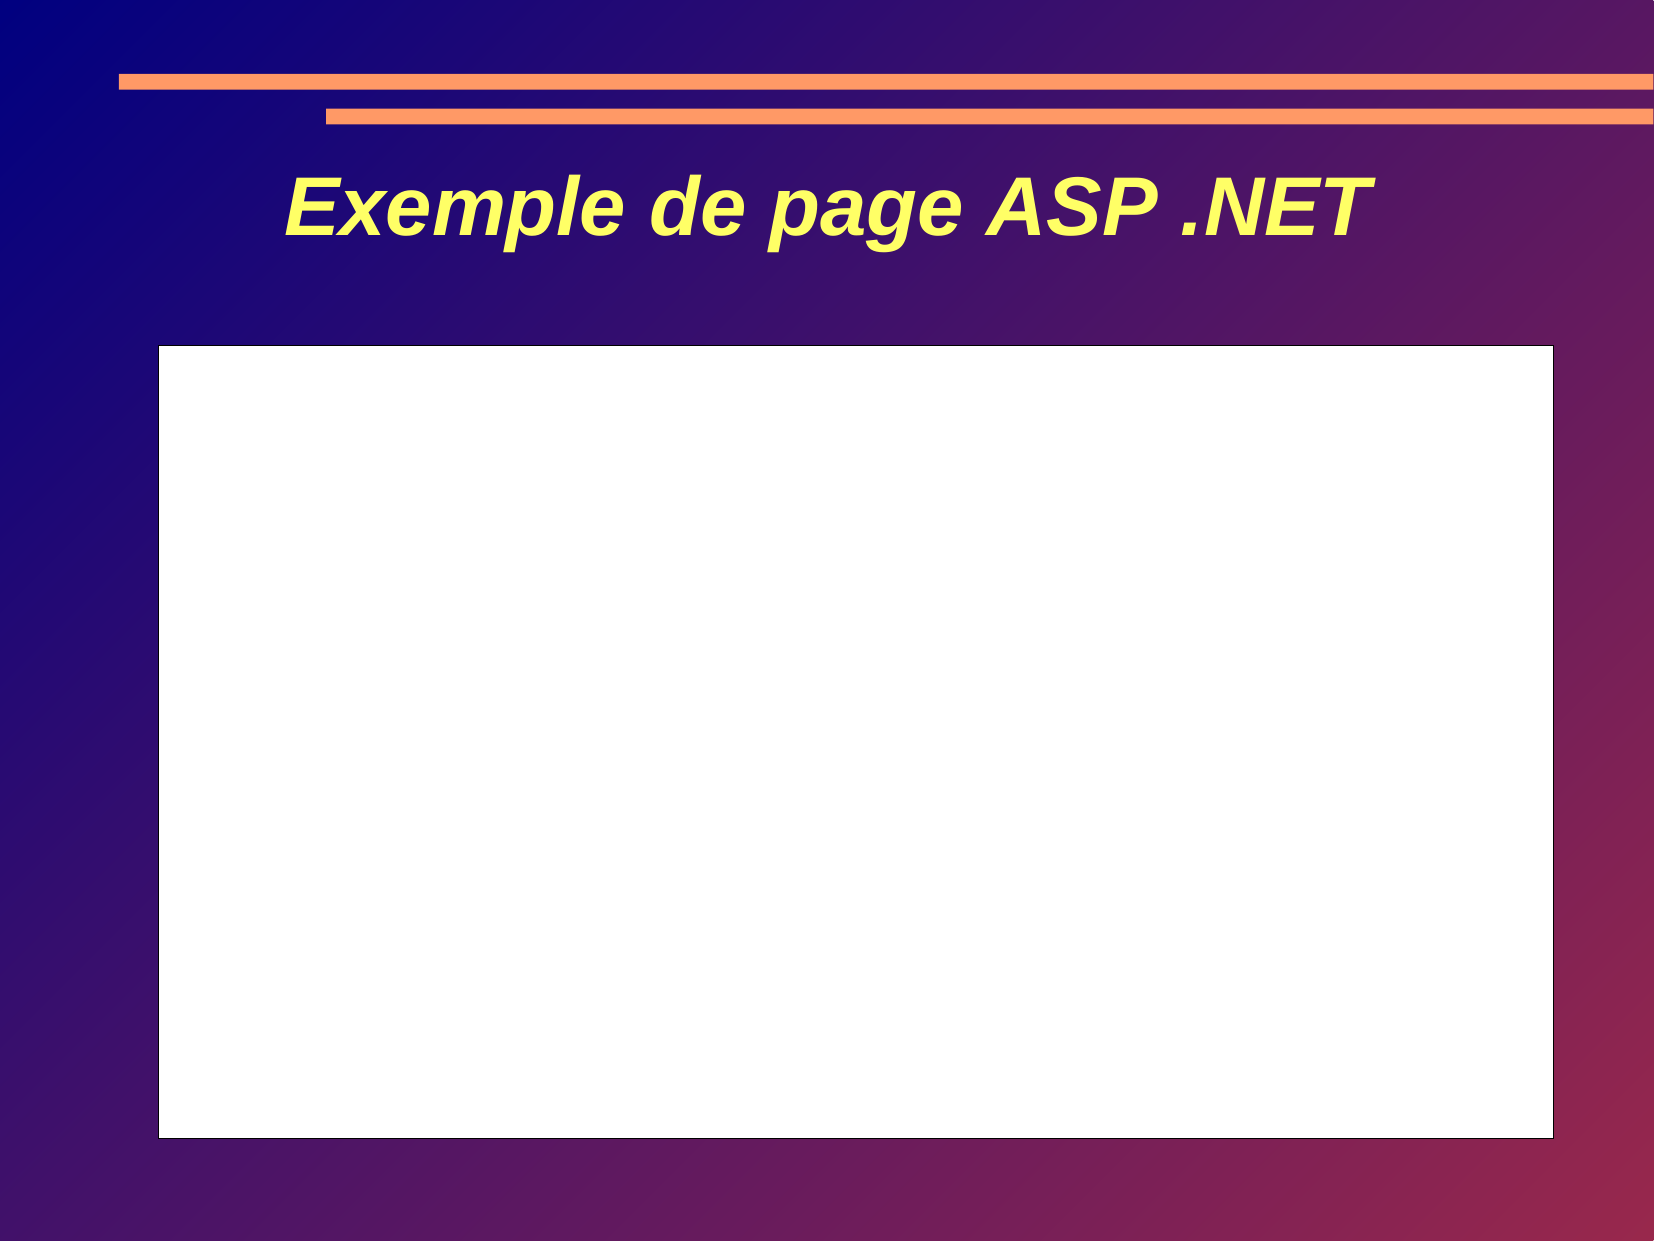

# Exemple de page ASP .NET
<%@ Page Language = "C#" Description="Page ASP.NET de test"%>
<%@ Import Namespace="MonComposant1"%>
<%@ Import Namespace="MonComposant2"%>
<html>
 <script language="C#" runat=server>
 void Page_Load(Object sender, EventArgs, EvArgs)
 {
 MonObjet.InnerHtml = "Coucou !"
 }
 </script>
 <body>
 <span id="MonObjet" runat=server/>
 </body>
</html>